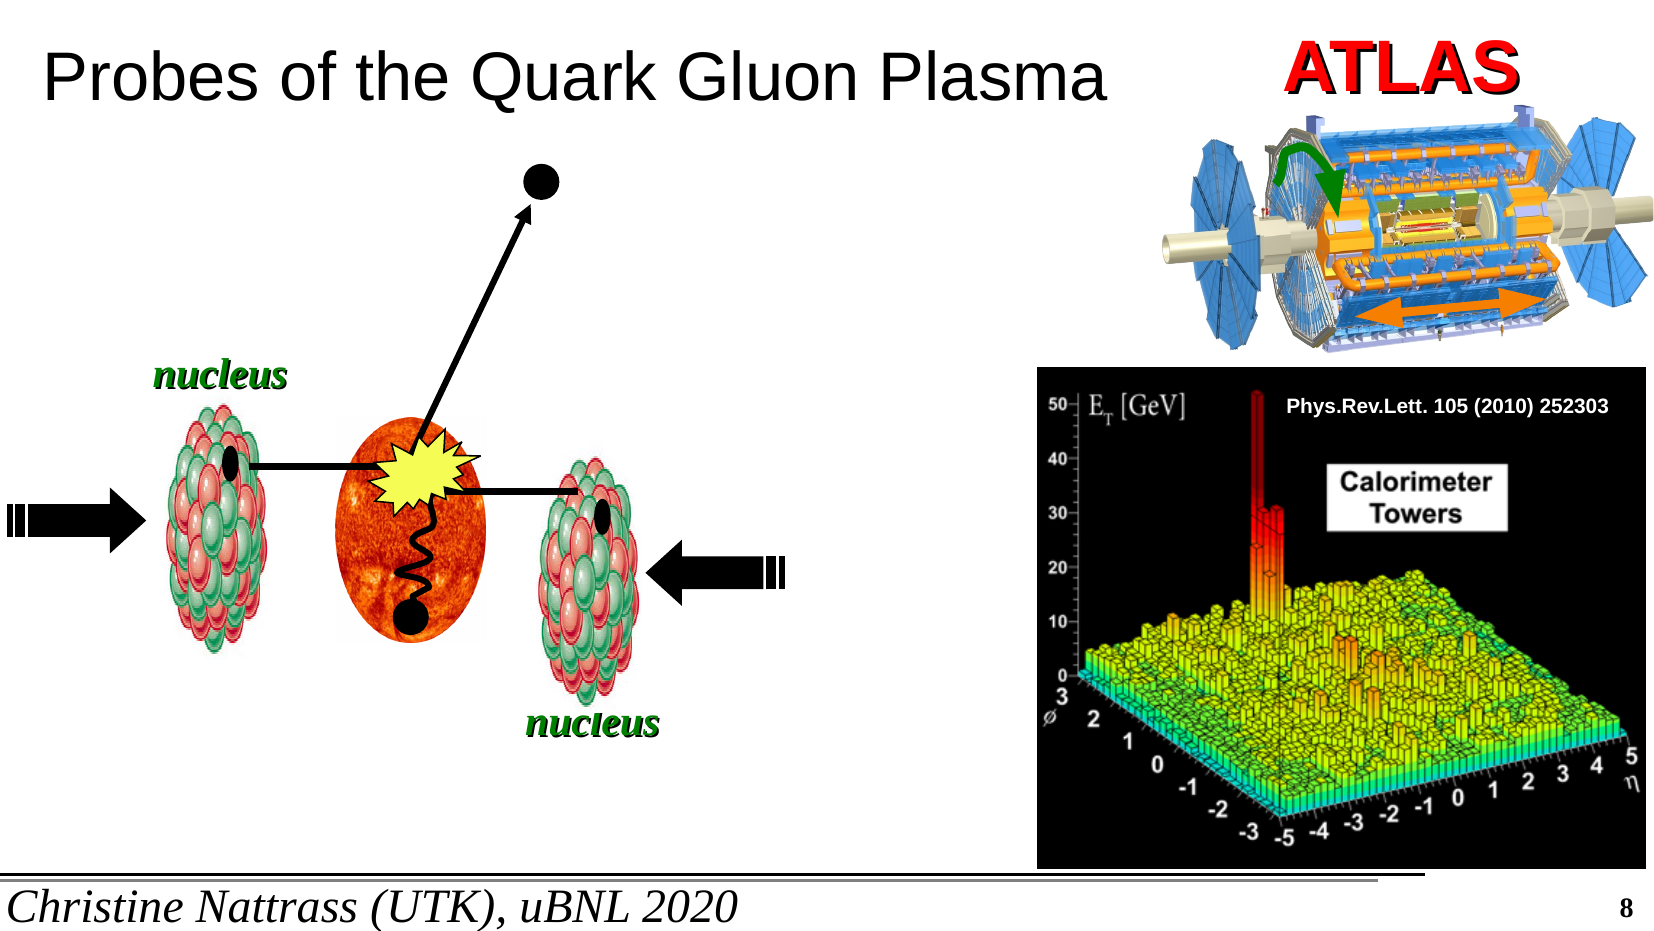

# Probes of the Quark Gluon Plasma
ATLAS
nucleus
nucleus
Phys.Rev.Lett. 105 (2010) 252303
Phys.Rev.Lett. 105 (2010) 252303